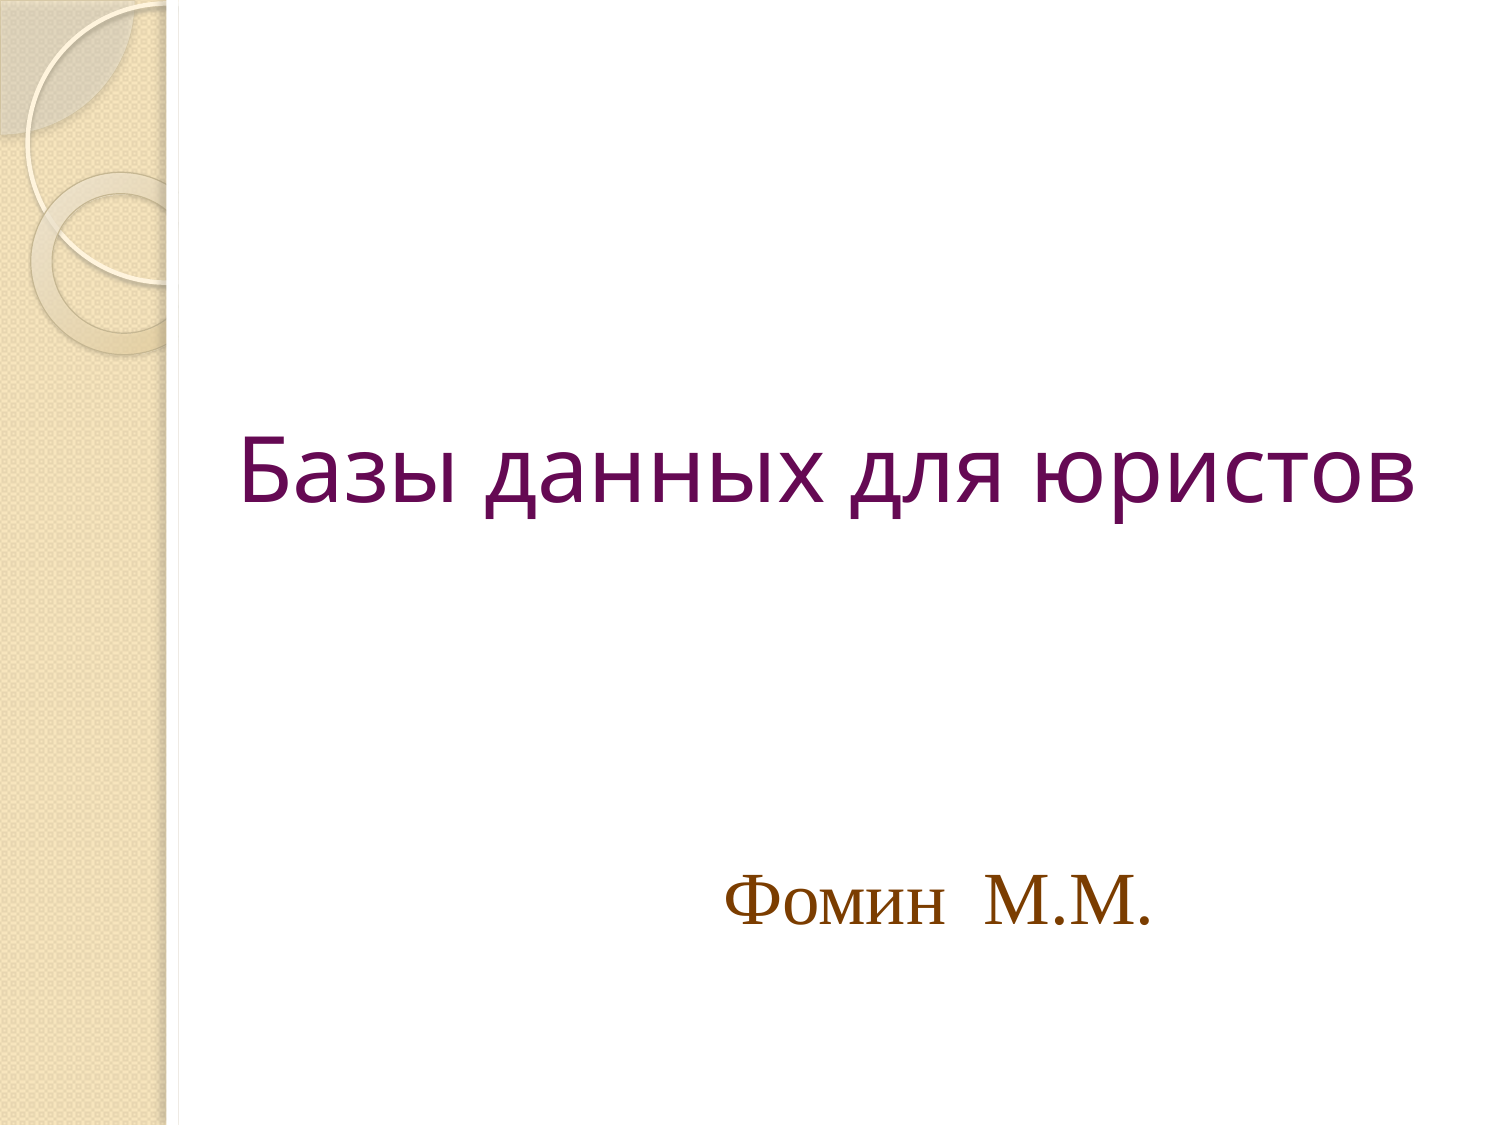

# Базы данных для юристов
Всеми любимый
Фомин М.М.